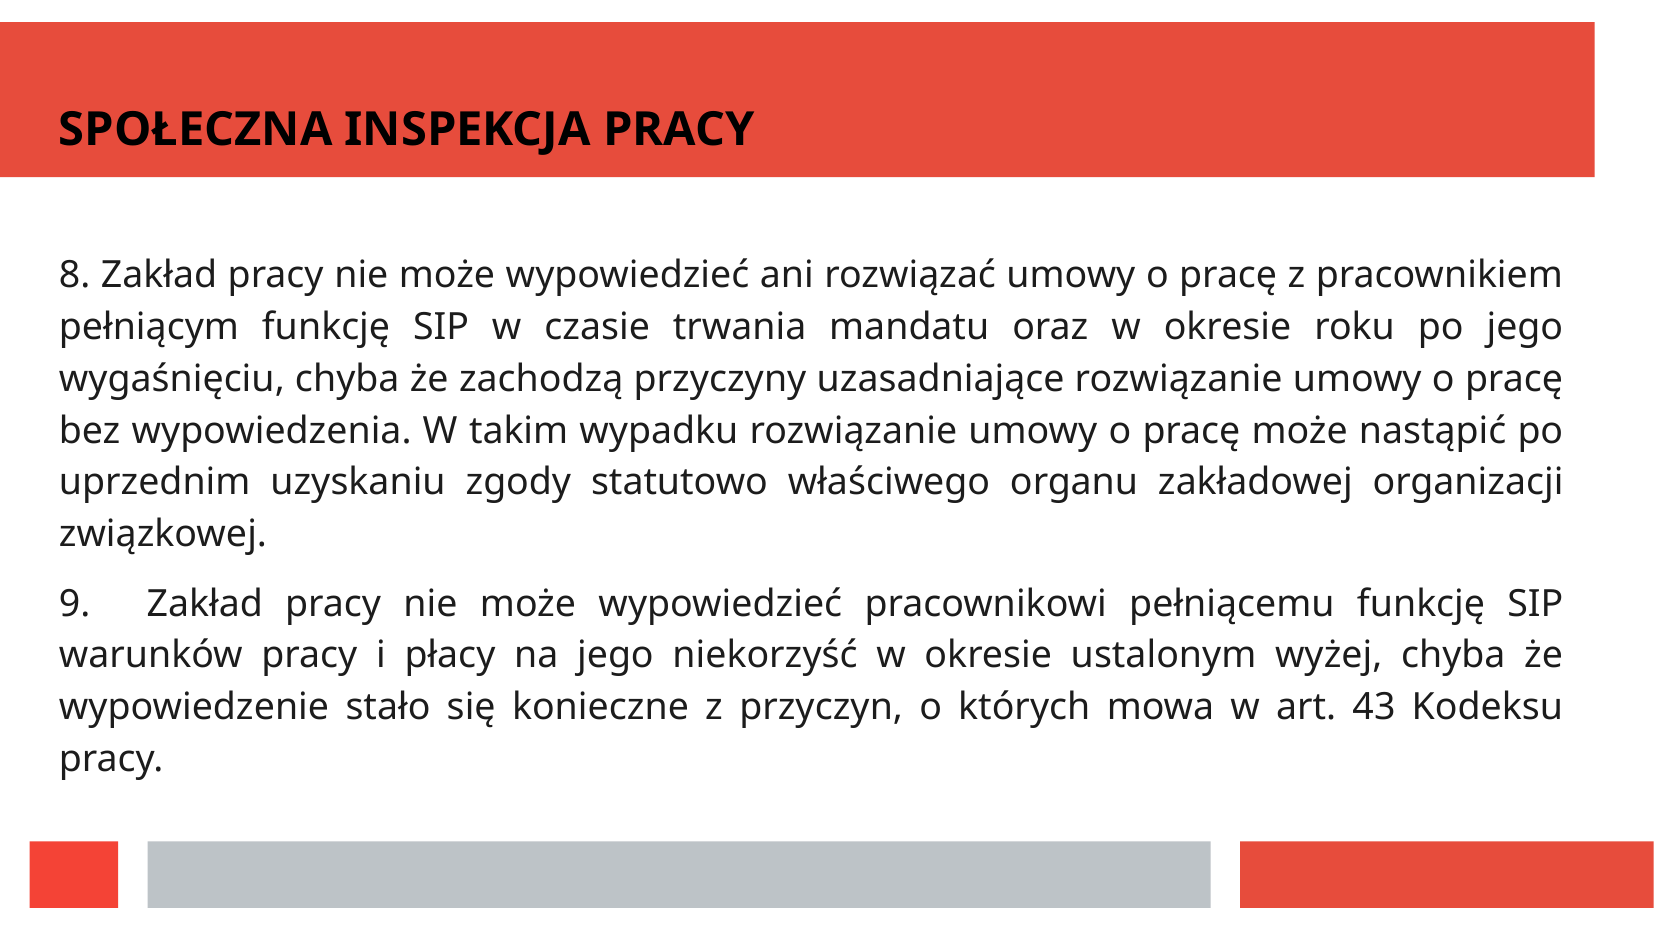

# SPOŁECZNA INSPEKCJA PRACY
8. Zakład pracy nie może wypowiedzieć ani rozwiązać umowy o pracę z pracownikiem pełniącym funkcję SIP w czasie trwania mandatu oraz w okresie roku po jego wygaśnięciu, chyba że zachodzą przyczyny uzasadniające rozwiązanie umowy o pracę bez wypowiedzenia. W takim wypadku rozwiązanie umowy o pracę może nastąpić po uprzednim uzyskaniu zgody statutowo właściwego organu zakładowej organizacji związkowej.
9. 	Zakład pracy nie może wypowiedzieć pracownikowi pełniącemu funkcję SIP warunków pracy i płacy na jego niekorzyść w okresie ustalonym wyżej, chyba że wypowiedzenie stało się konieczne z przyczyn, o których mowa w art. 43 Kodeksu pracy.